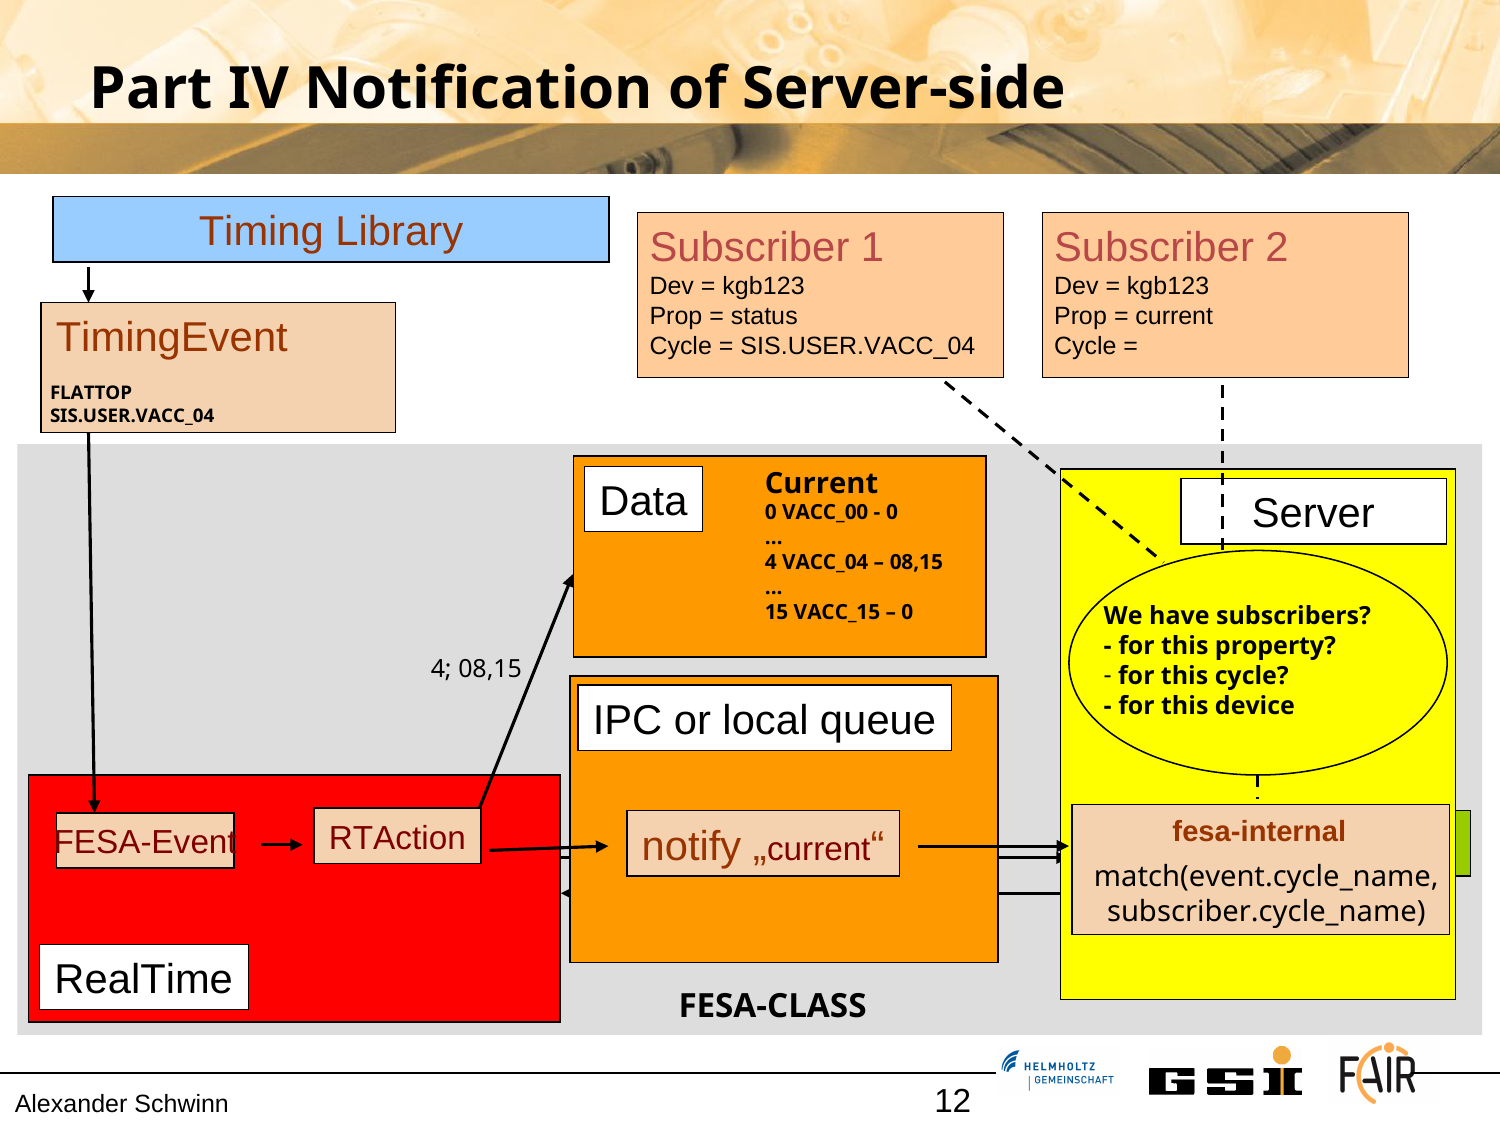

# Part IV Notification of Server-side
Timing Library
Subscriber 1
Dev = kgb123
Prop = status
Cycle = SIS.USER.VACC_04
Subscriber 2
Dev = kgb123
Prop = current
Cycle =
TimingEvent
FLATTOP
SIS.USER.VACC_04
Current
0 VACC_00 - 0
…
4 VACC_04 – 08,15
...
15 VACC_15 – 0
Data
Server
We have subscribers?
- for this property?
 for this cycle?
- for this device
4; 08,15
IPC or local queue
fesa-internal
match(event.cycle_name,
subscriber.cycle_name)
RTAction
Hardware Device
notify „current“
FESA-Event
anybus.read.val.chan123
done!.current.is.08.15
RealTime
FESA-CLASS
12